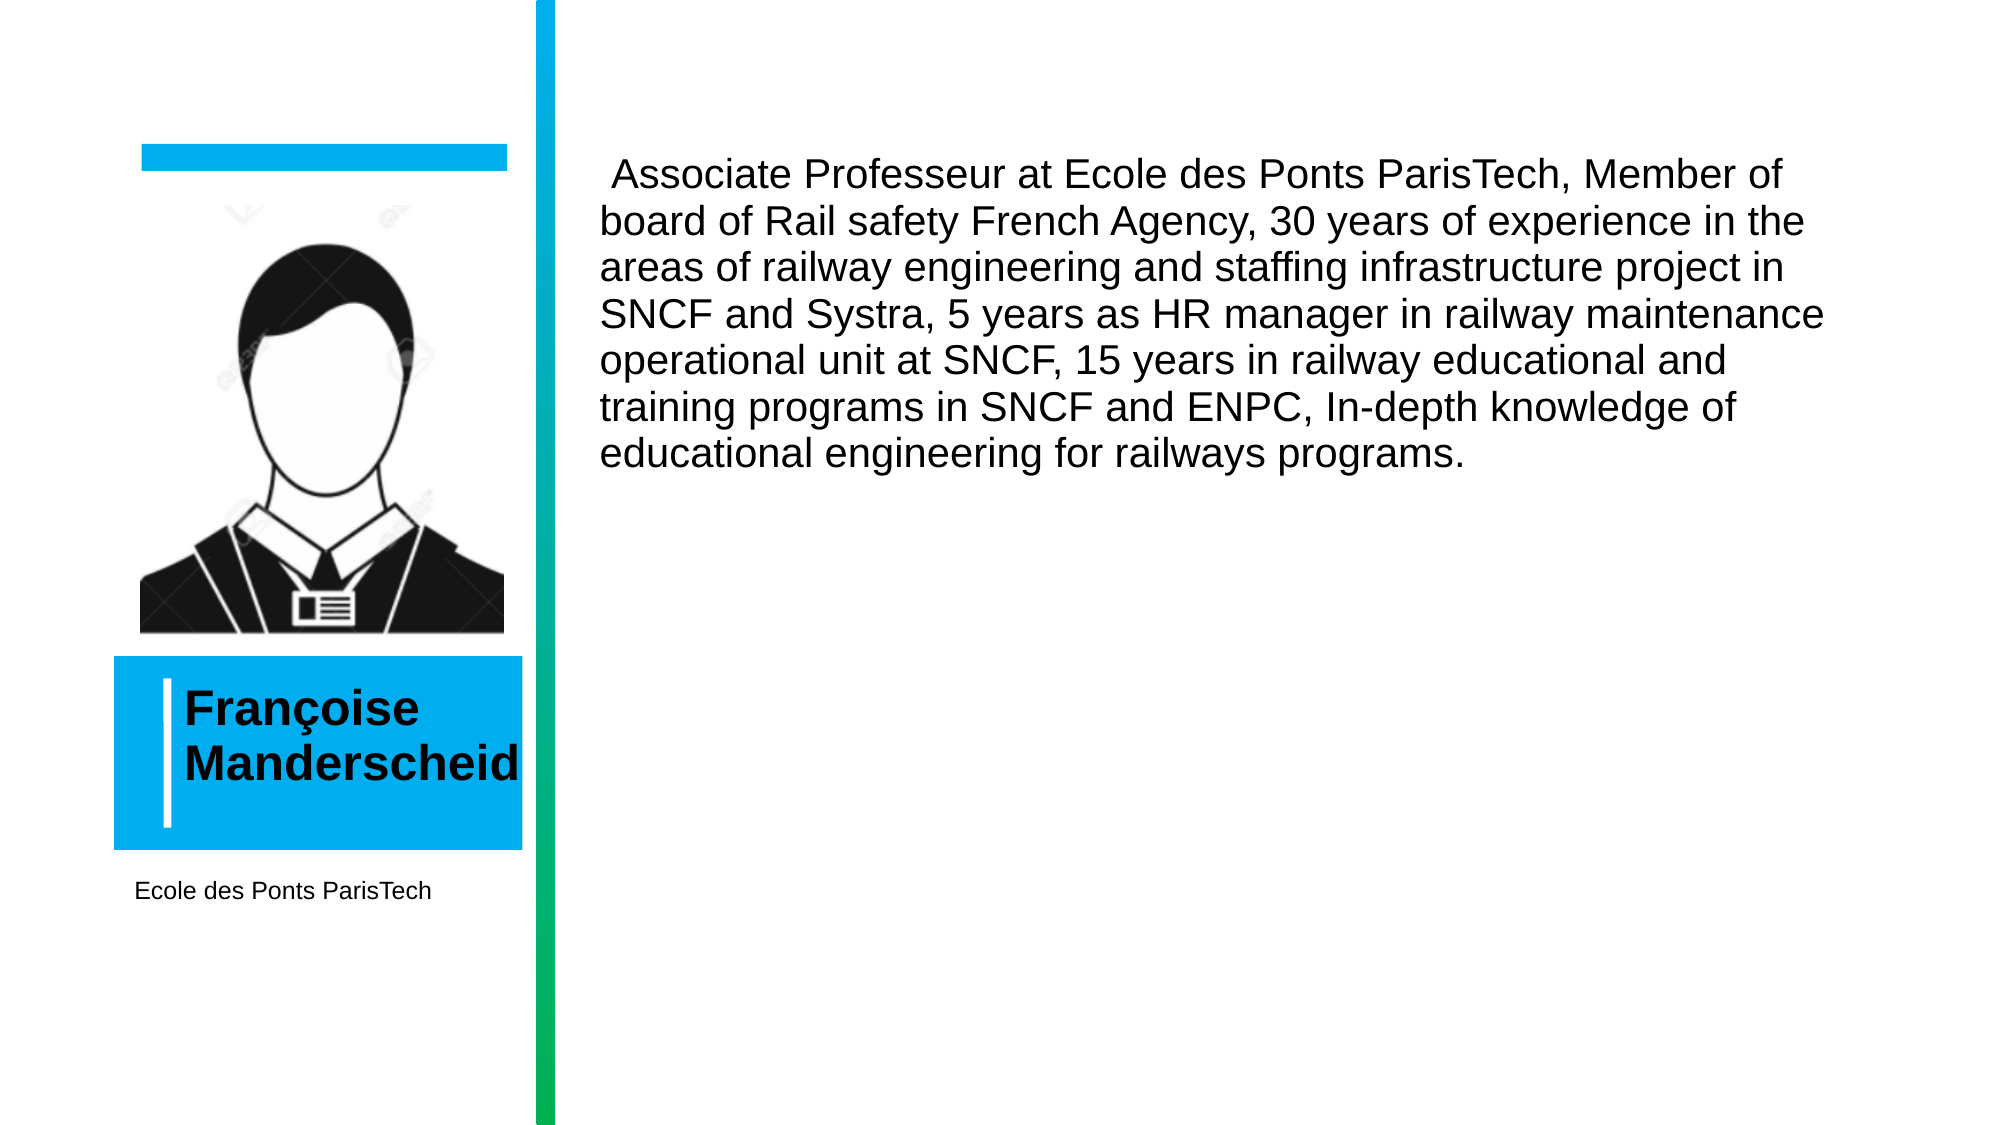

Associate Professeur at Ecole des Ponts ParisTech, Member of board of Rail safety French Agency, 30 years of experience in the areas of railway engineering and staffing infrastructure project in SNCF and Systra, 5 years as HR manager in railway maintenance operational unit at SNCF, 15 years in railway educational and training programs in SNCF and ENPC, In-depth knowledge of educational engineering for railways programs.
Françoise Manderscheid
Ecole des Ponts ParisTech